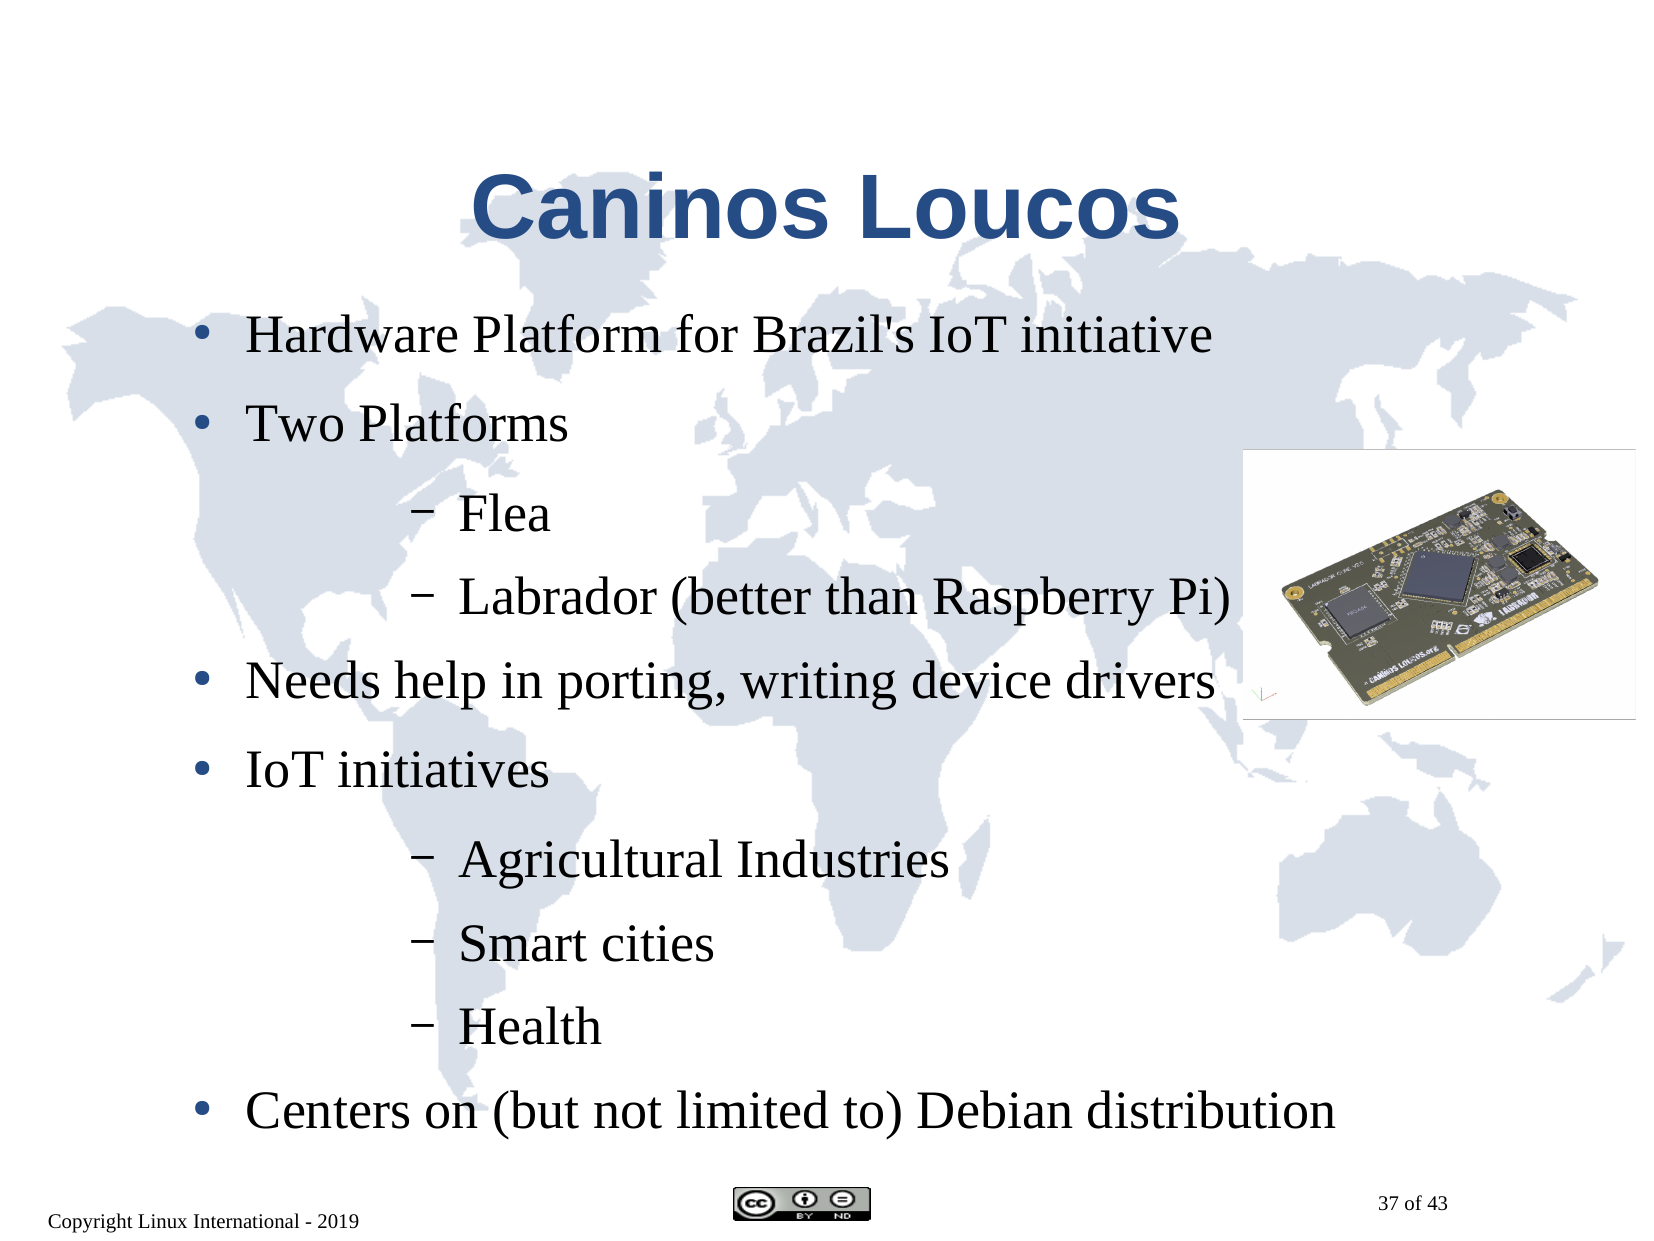

# Caninos Loucos
Hardware Platform for Brazil's IoT initiative
Two Platforms
Flea
Labrador (better than Raspberry Pi)
Needs help in porting, writing device drivers
IoT initiatives
Agricultural Industries
Smart cities
Health
Centers on (but not limited to) Debian distribution